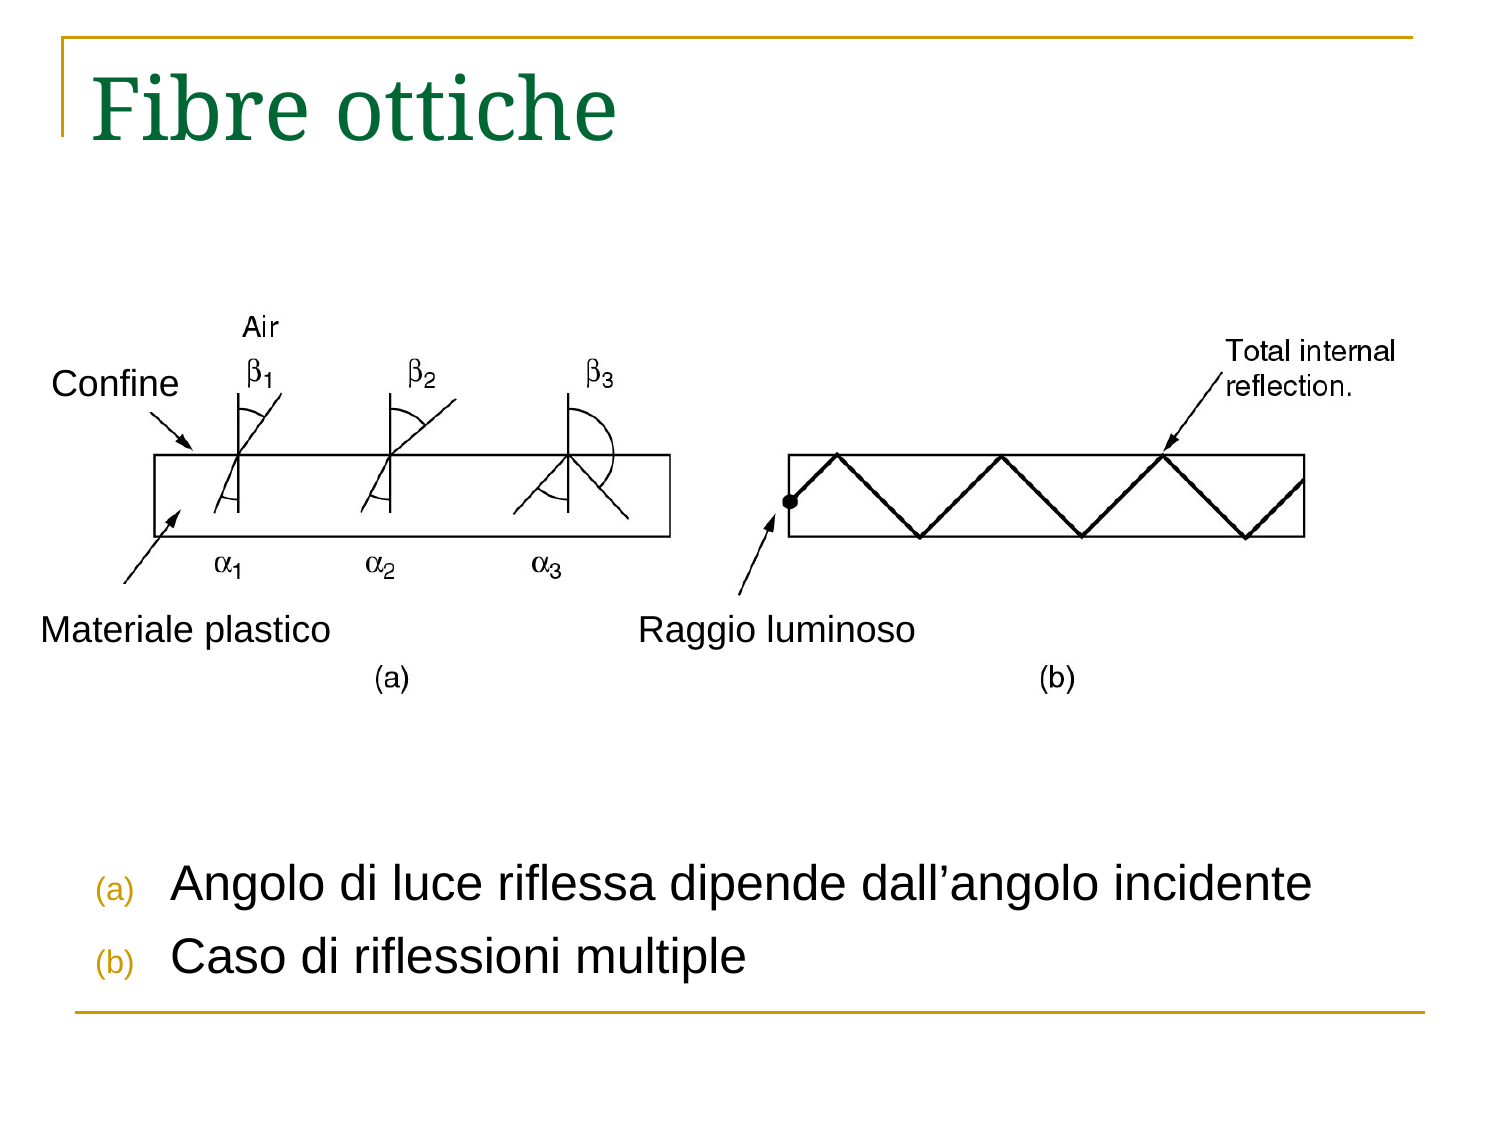

# Fibre ottiche
Confine
Materiale plastico
Raggio luminoso
Angolo di luce riflessa dipende dall’angolo incidente
Caso di riflessioni multiple